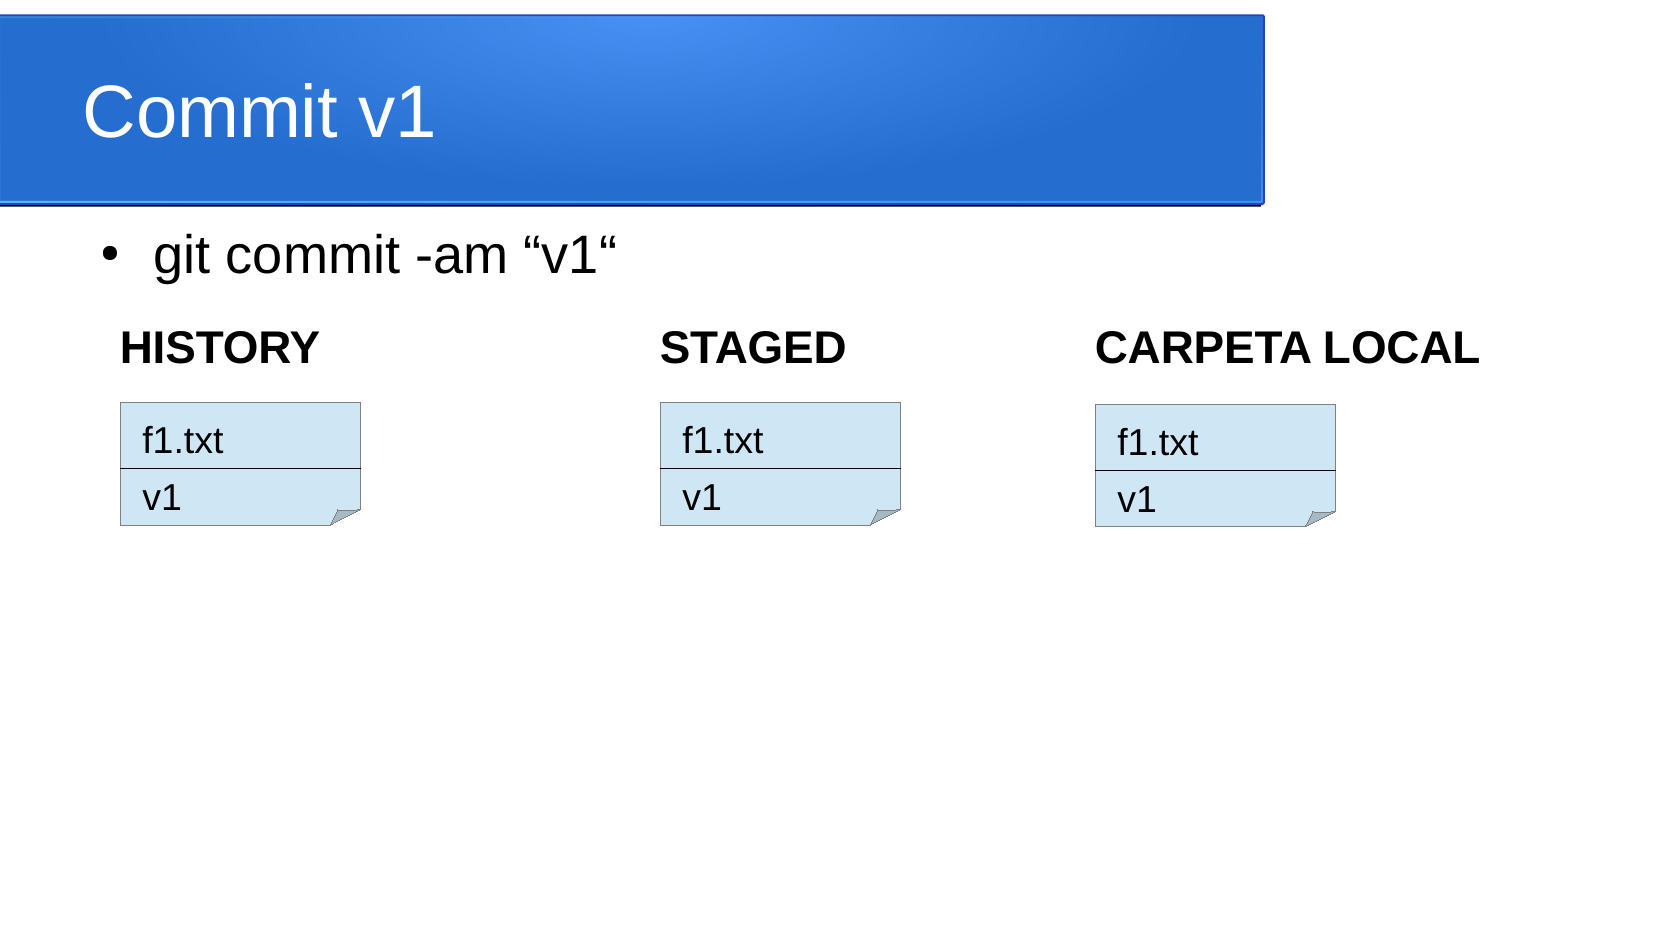

# Commit v1
git commit -am “v1“
HISTORY
STAGED
CARPETA LOCAL
f1.txt
v1
f1.txt
v1
f1.txt
v1